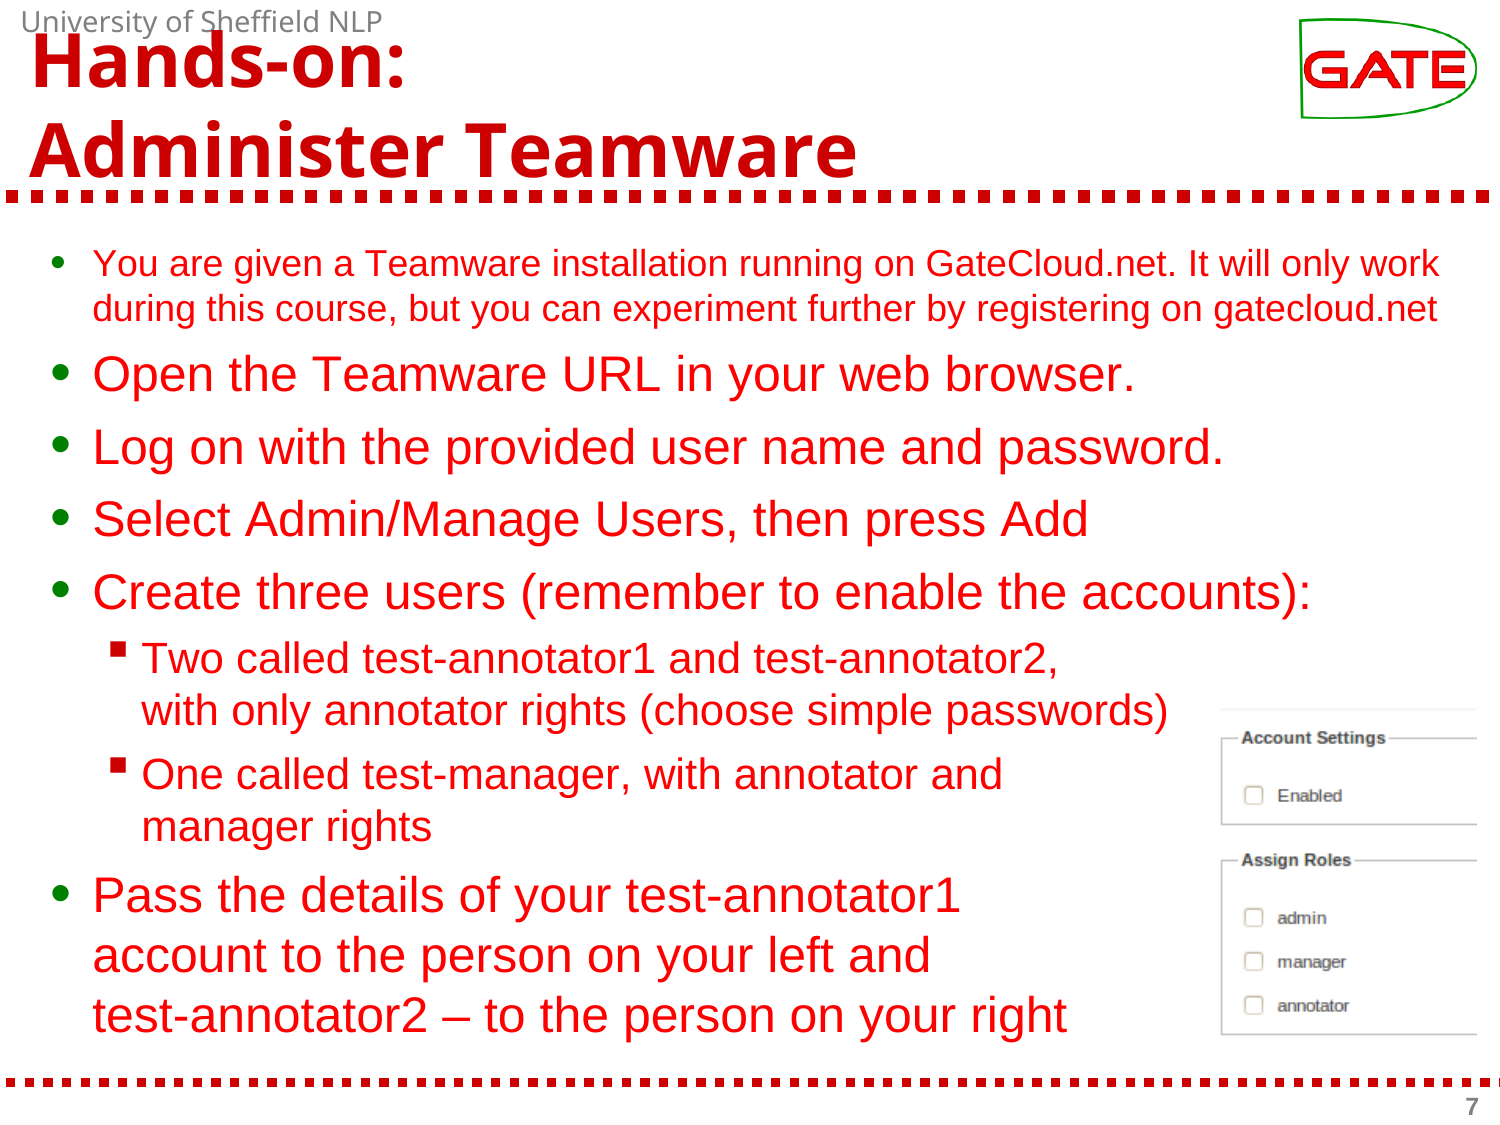

# Hands-on: Administer Teamware
You are given a Teamware installation running on GateCloud.net. It will only work during this course, but you can experiment further by registering on gatecloud.net
Open the Teamware URL in your web browser.
Log on with the provided user name and password.
Select Admin/Manage Users, then press Add
Create three users (remember to enable the accounts):
Two called test-annotator1 and test-annotator2,
with only annotator rights (choose simple passwords)
One called test-manager, with annotator and
manager rights
Pass the details of your test-annotator1
account to the person on your left and
test-annotator2 – to the person on your right